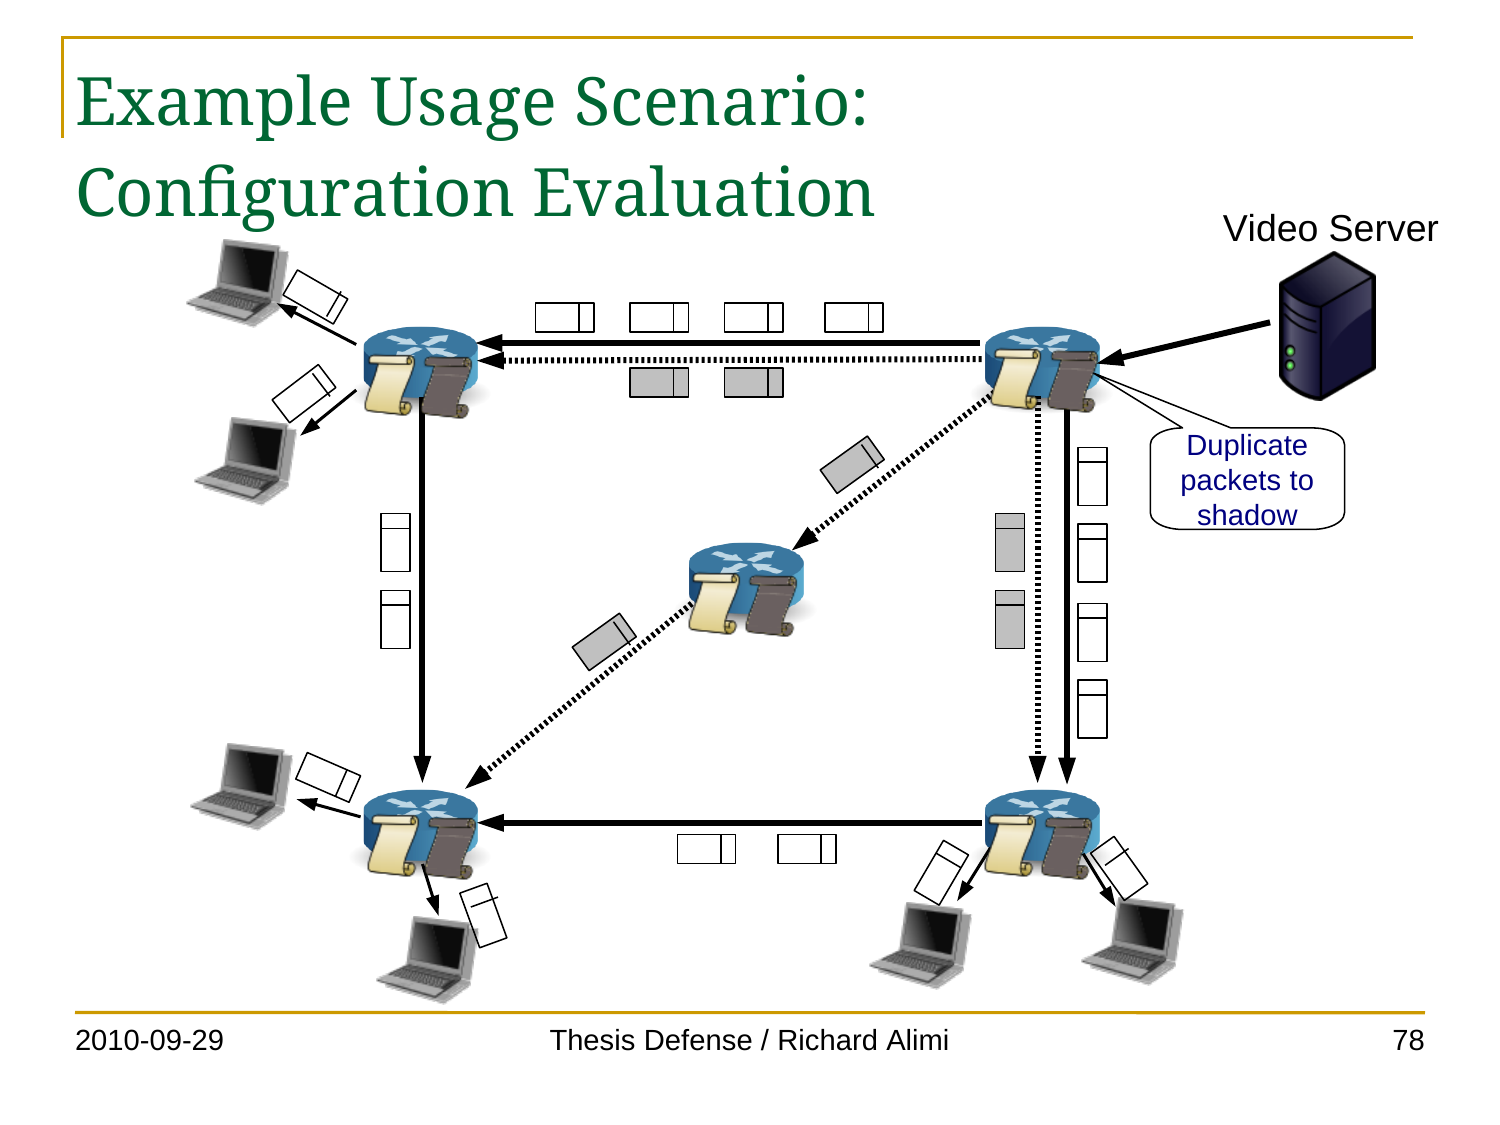

# Example Usage Scenario: Configuration Evaluation
Video Server
Duplicate packets to shadow
2010-09-29
Thesis Defense / Richard Alimi
78